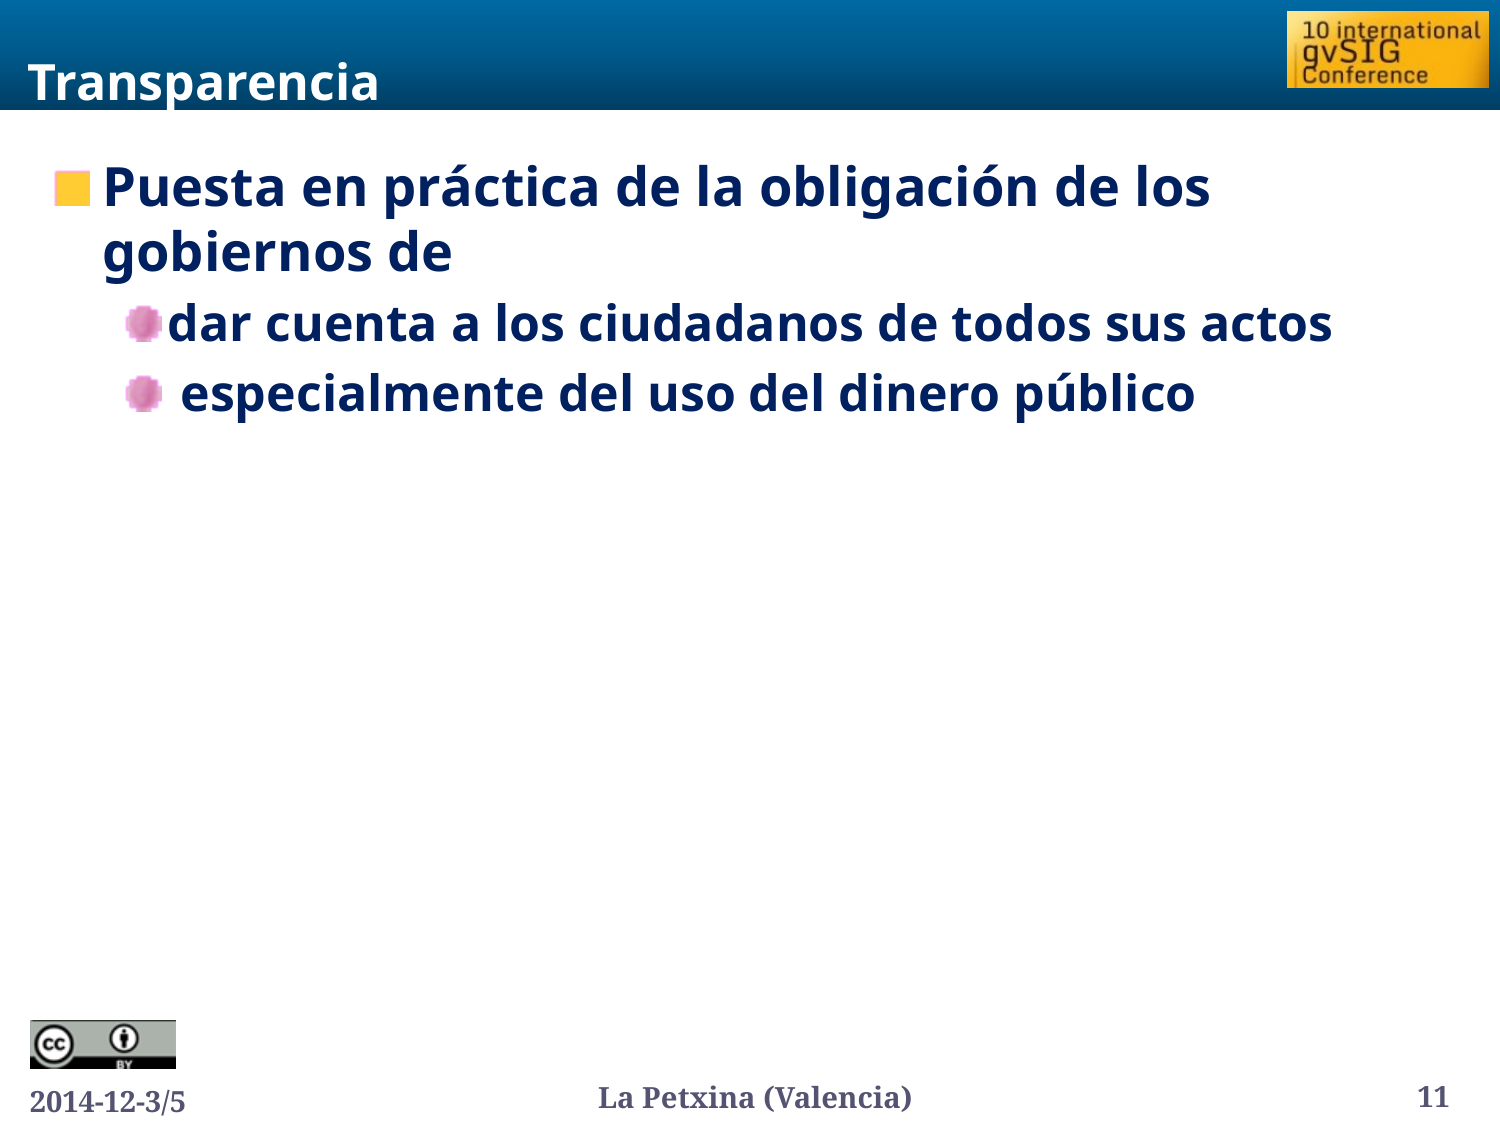

# Transparencia
Puesta en práctica de la obligación de los gobiernos de
dar cuenta a los ciudadanos de todos sus actos
 especialmente del uso del dinero público